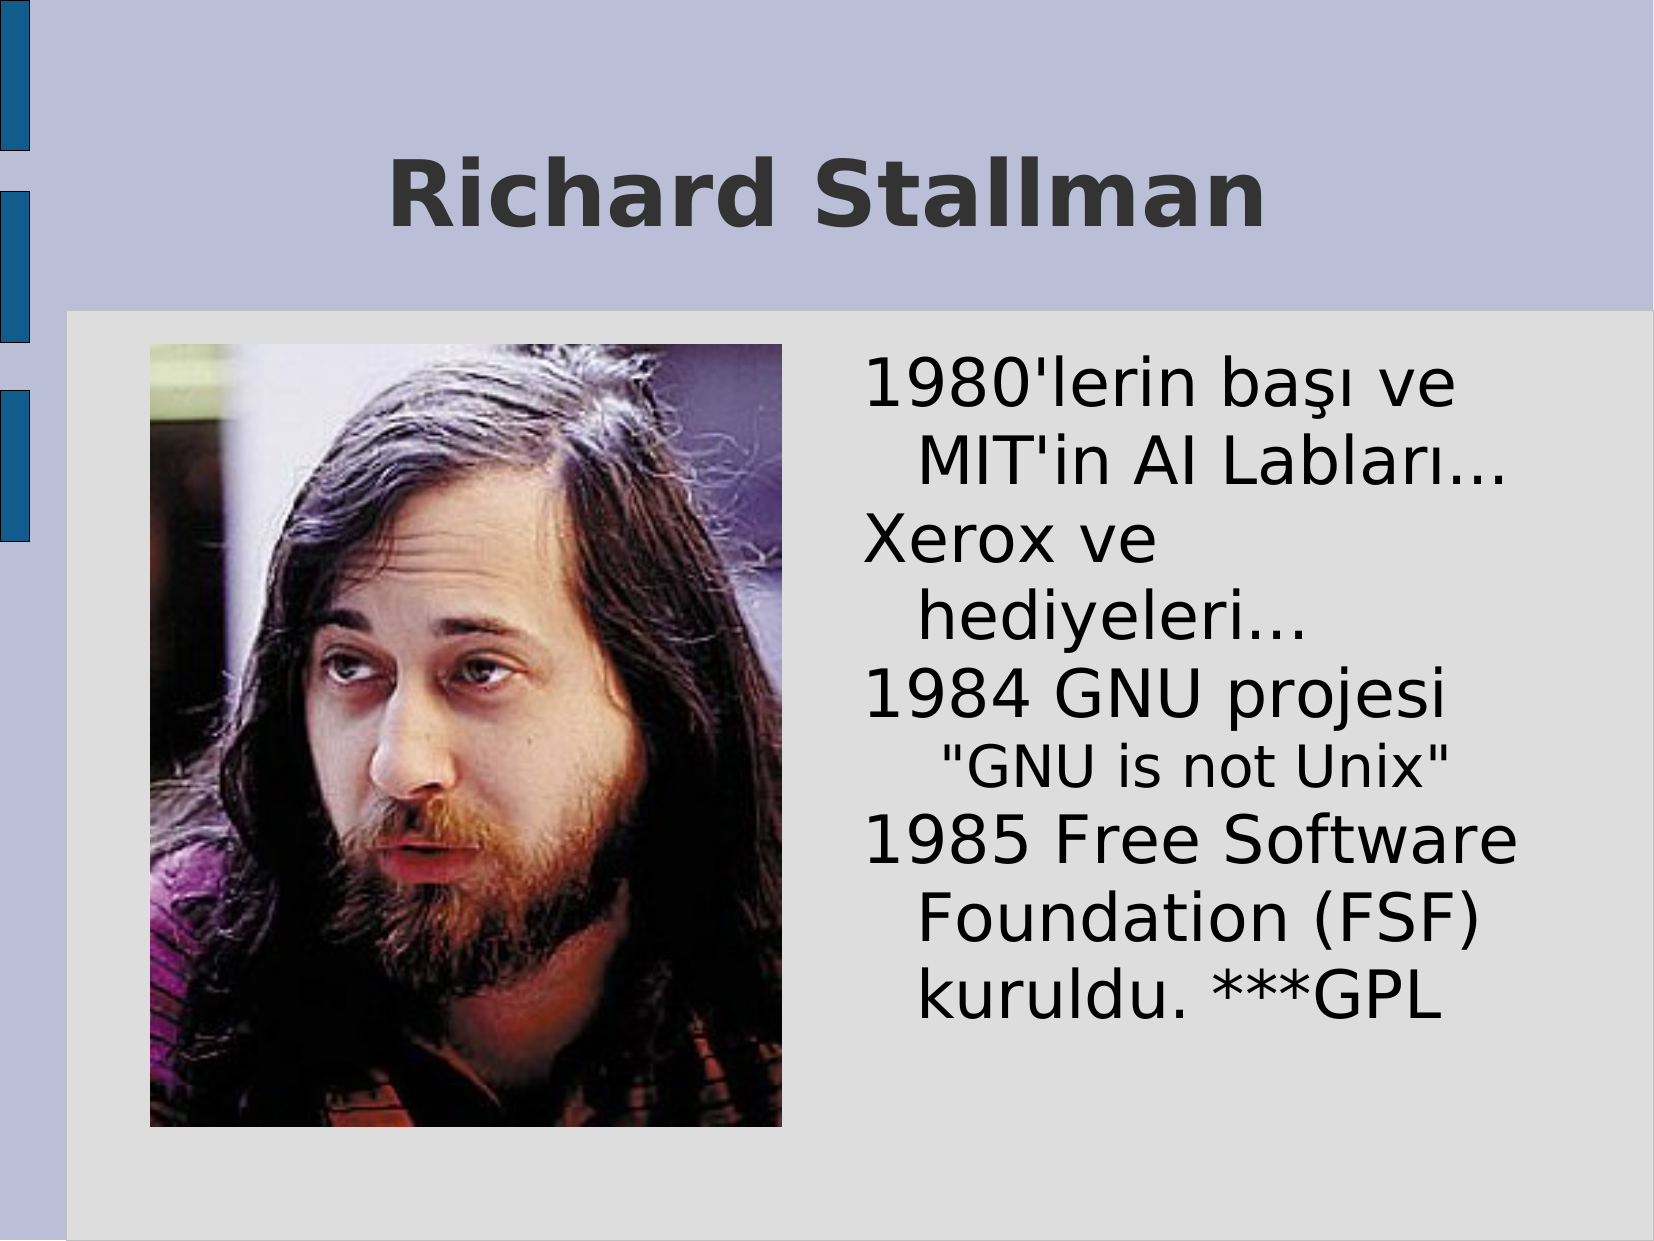

# Richard Stallman
1980'lerin başı ve MIT'in AI Labları...
Xerox ve hediyeleri...
1984 GNU projesi
"GNU is not Unix"
1985 Free Software Foundation (FSF) kuruldu. ***GPL